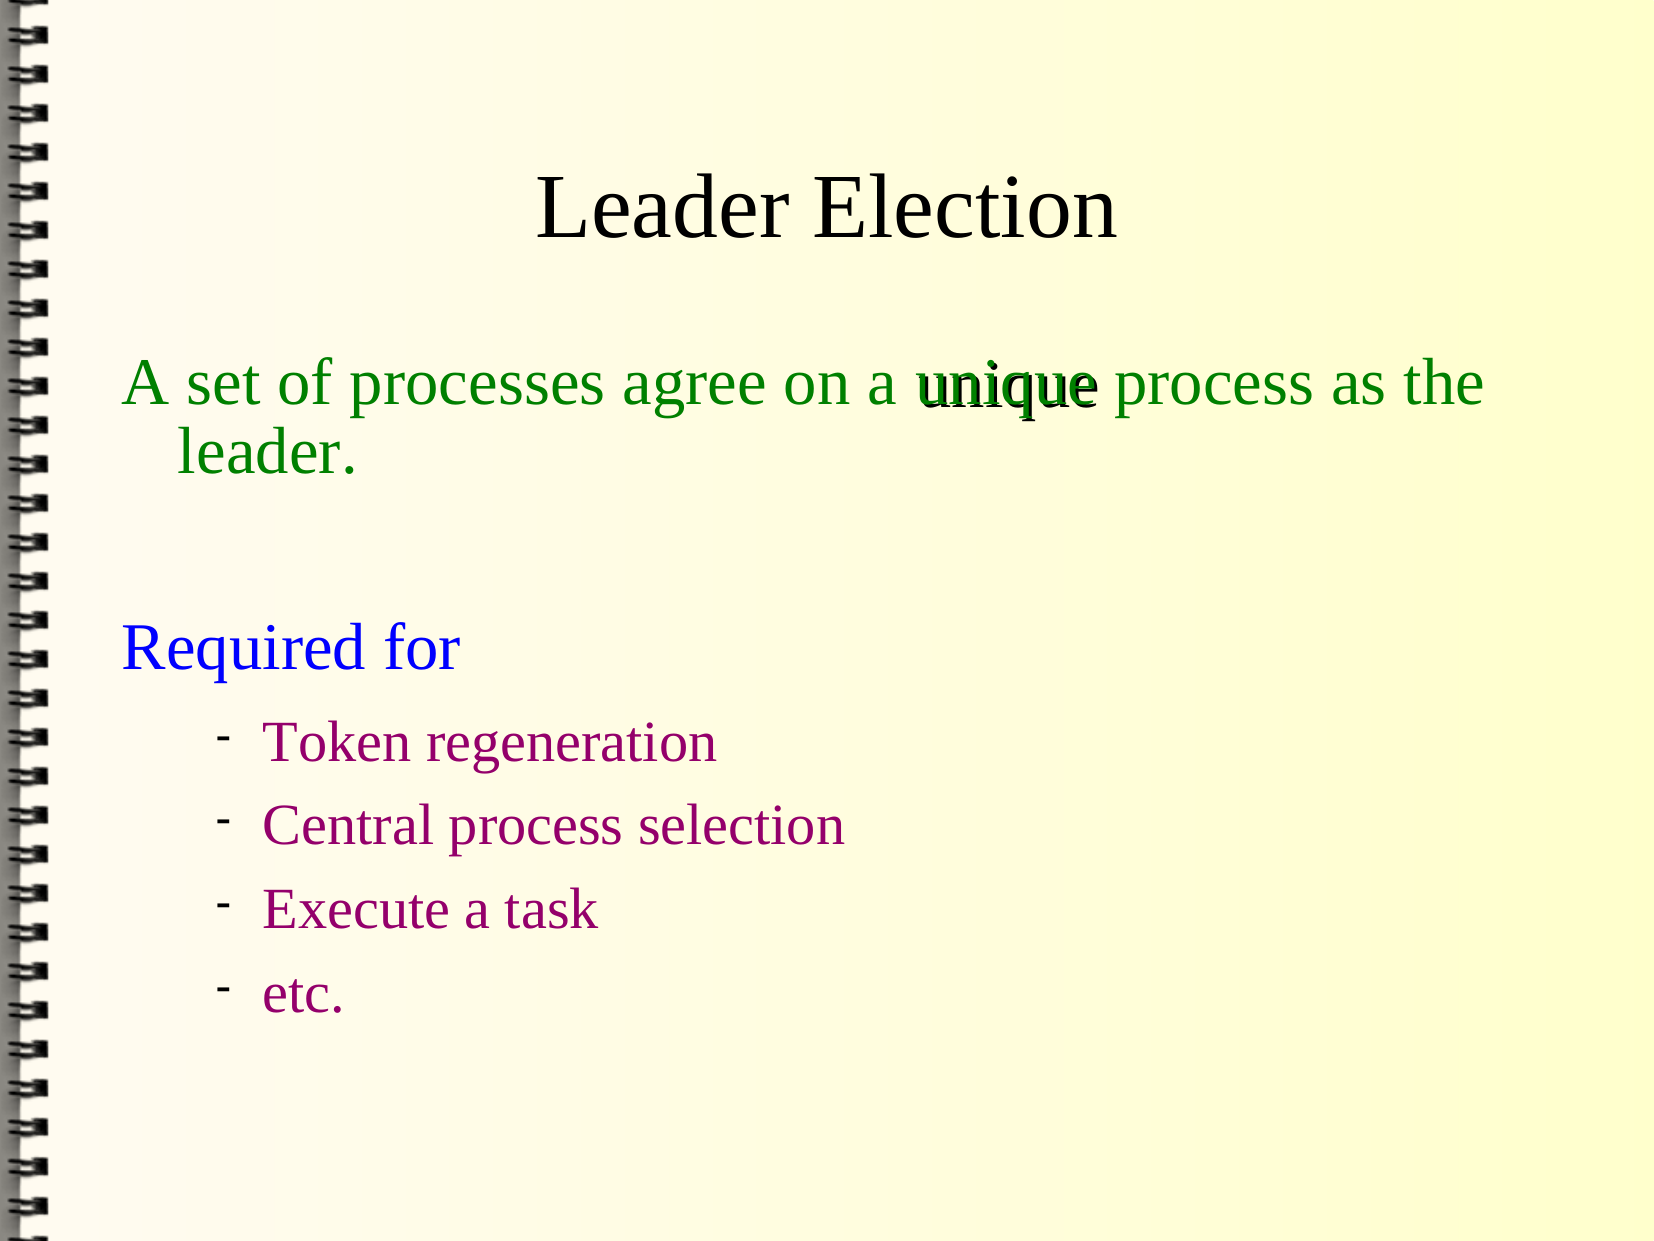

# Leader Election
A set of processes agree on a unique process as the leader.
Required for
Token regeneration
Central process selection
Execute a task
etc.